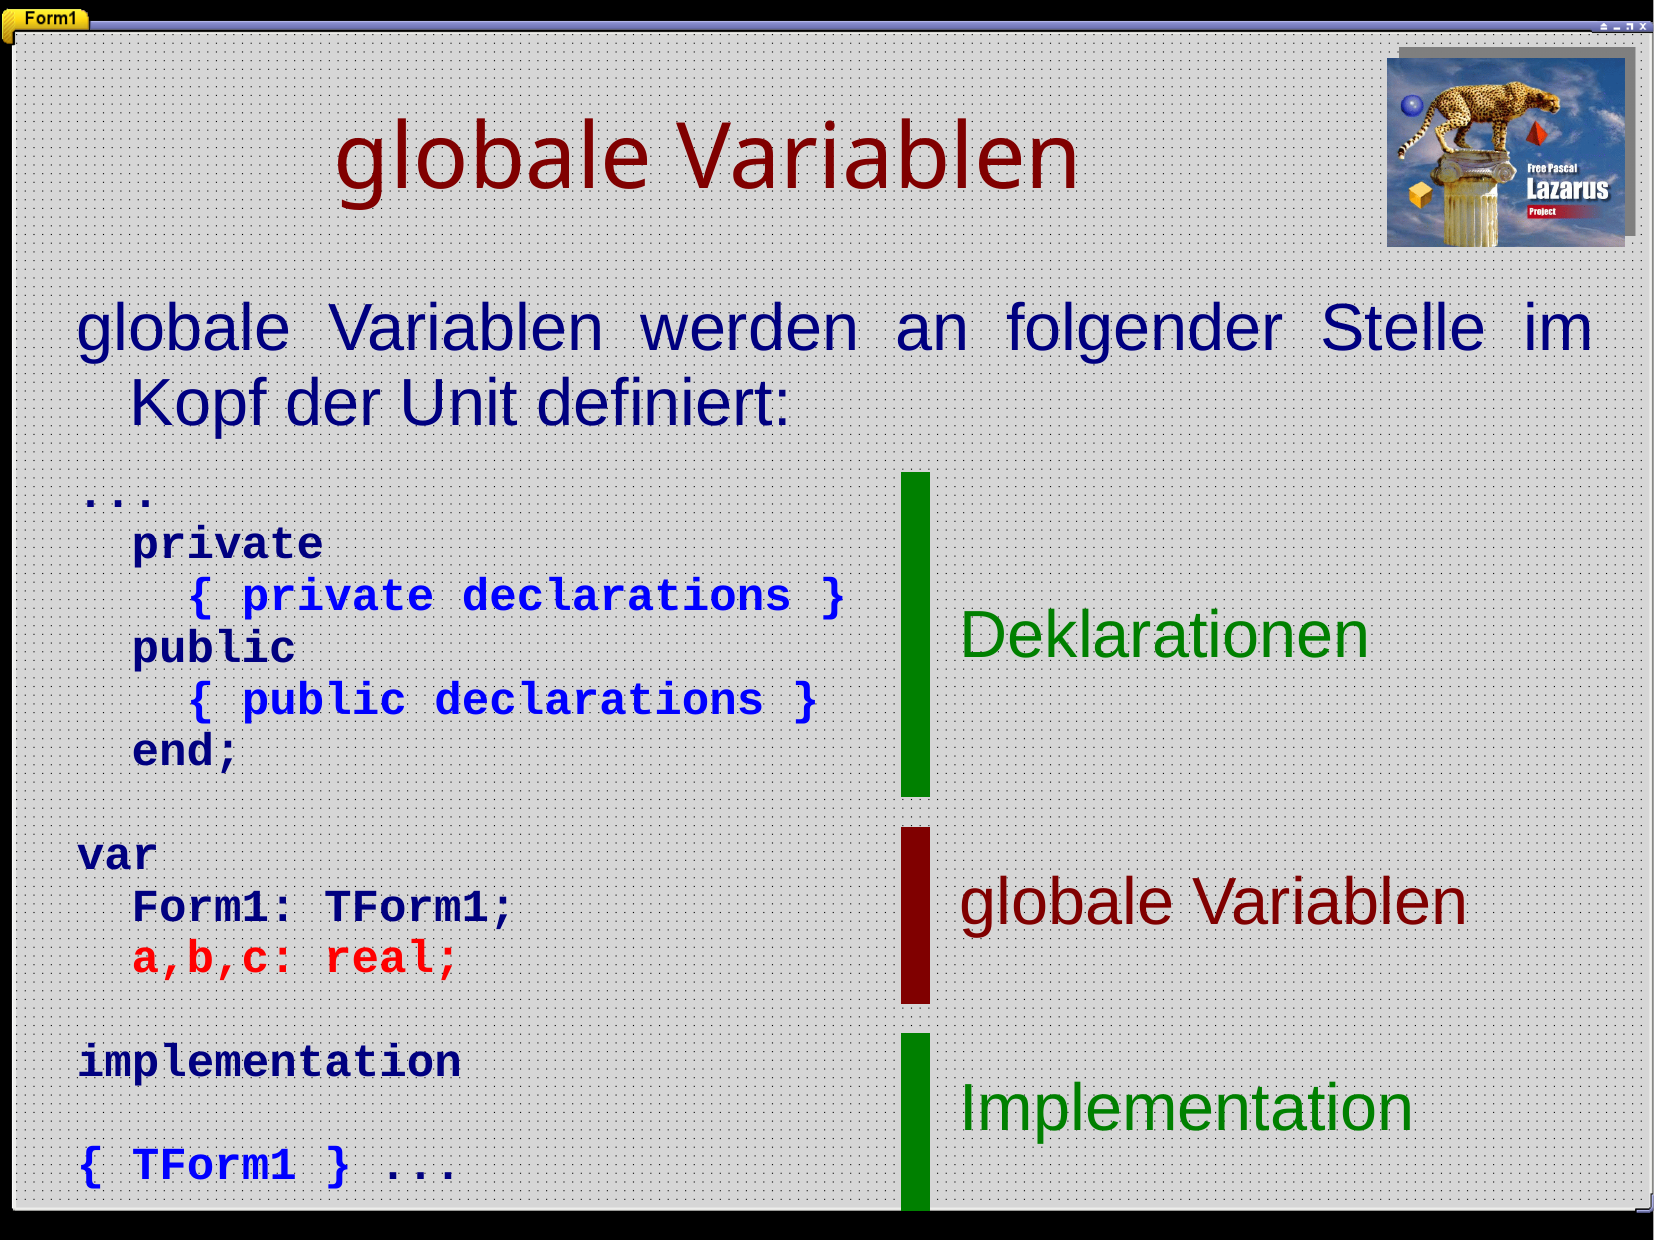

# globale Variablen
globale Variablen werden an folgender Stelle im Kopf der Unit definiert:
...
 private
 { private declarations }
 public
 { public declarations }
 end;
var
 Form1: TForm1;
 a,b,c: real;
implementation
{ TForm1 } ...
Deklarationen
globale Variablen
Implementation